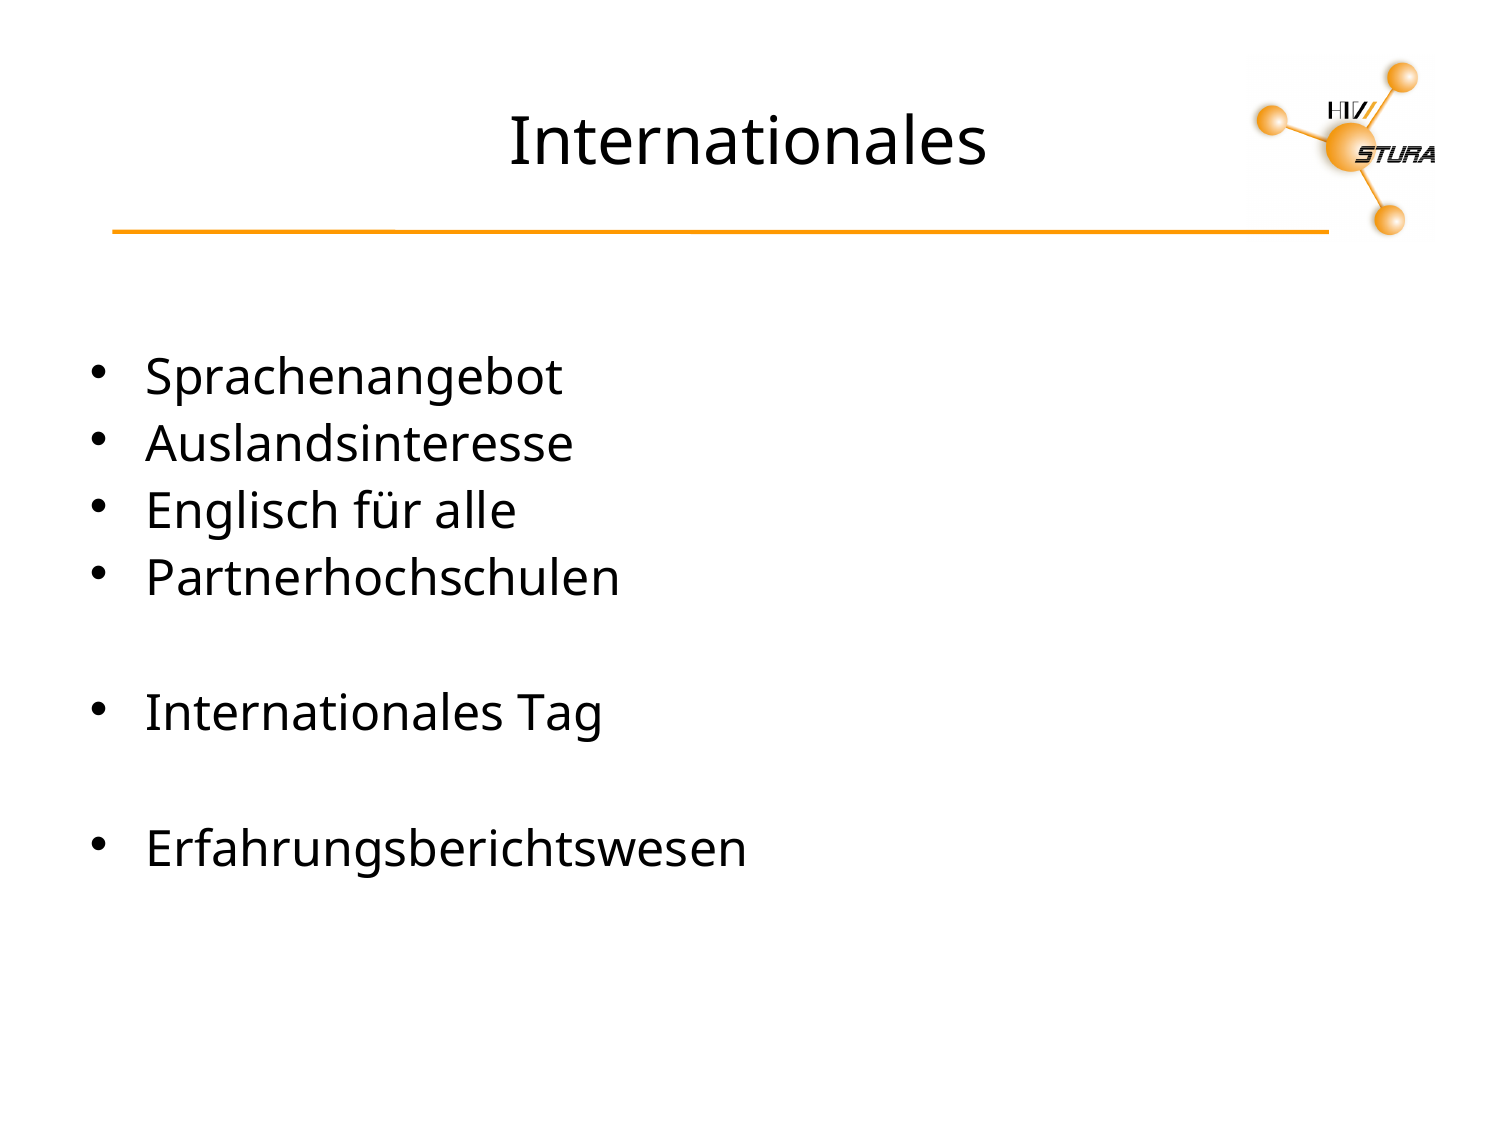

# Internationales
Sprachenangebot
Auslandsinteresse
Englisch für alle
Partnerhochschulen
Internationales Tag
Erfahrungsberichtswesen